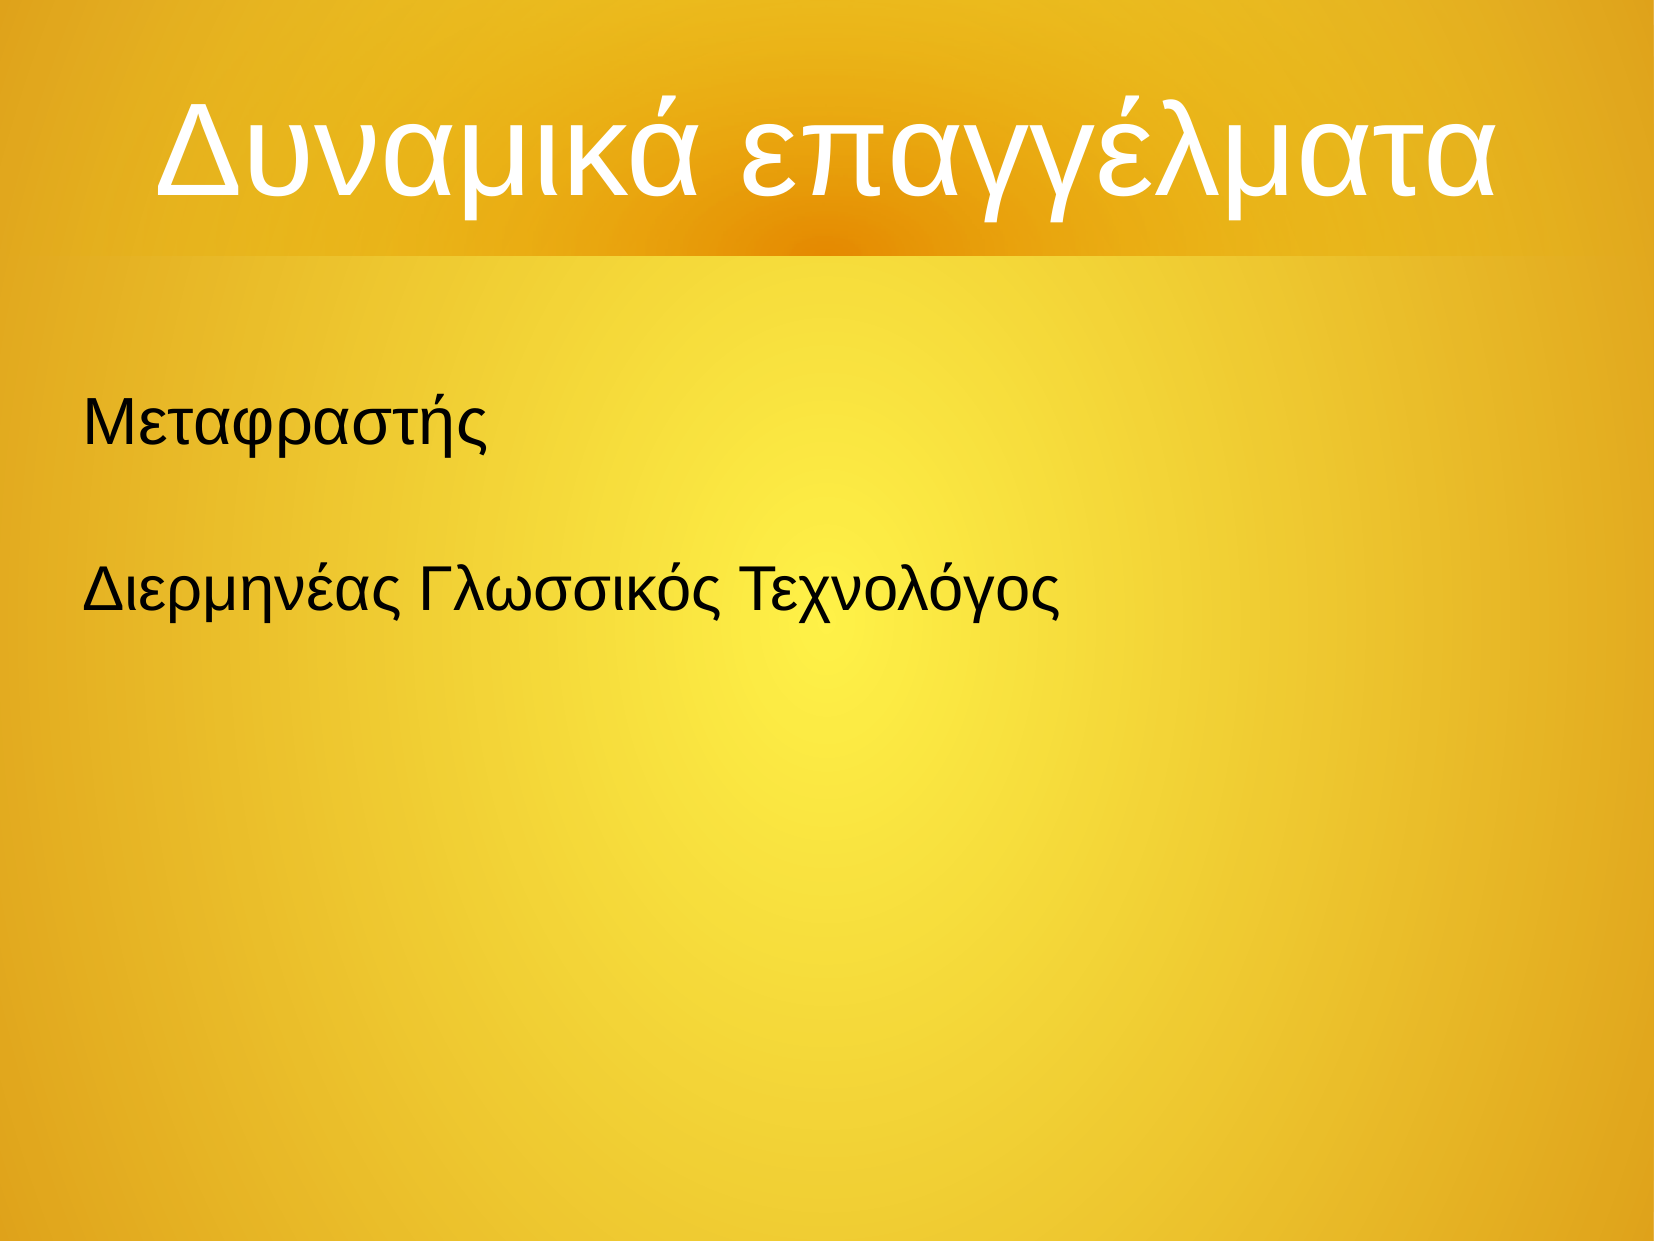

# Δυναμικά επαγγέλματα
Μεταφραστής
Διερμηνέας Γλωσσικός Τεχνολόγος